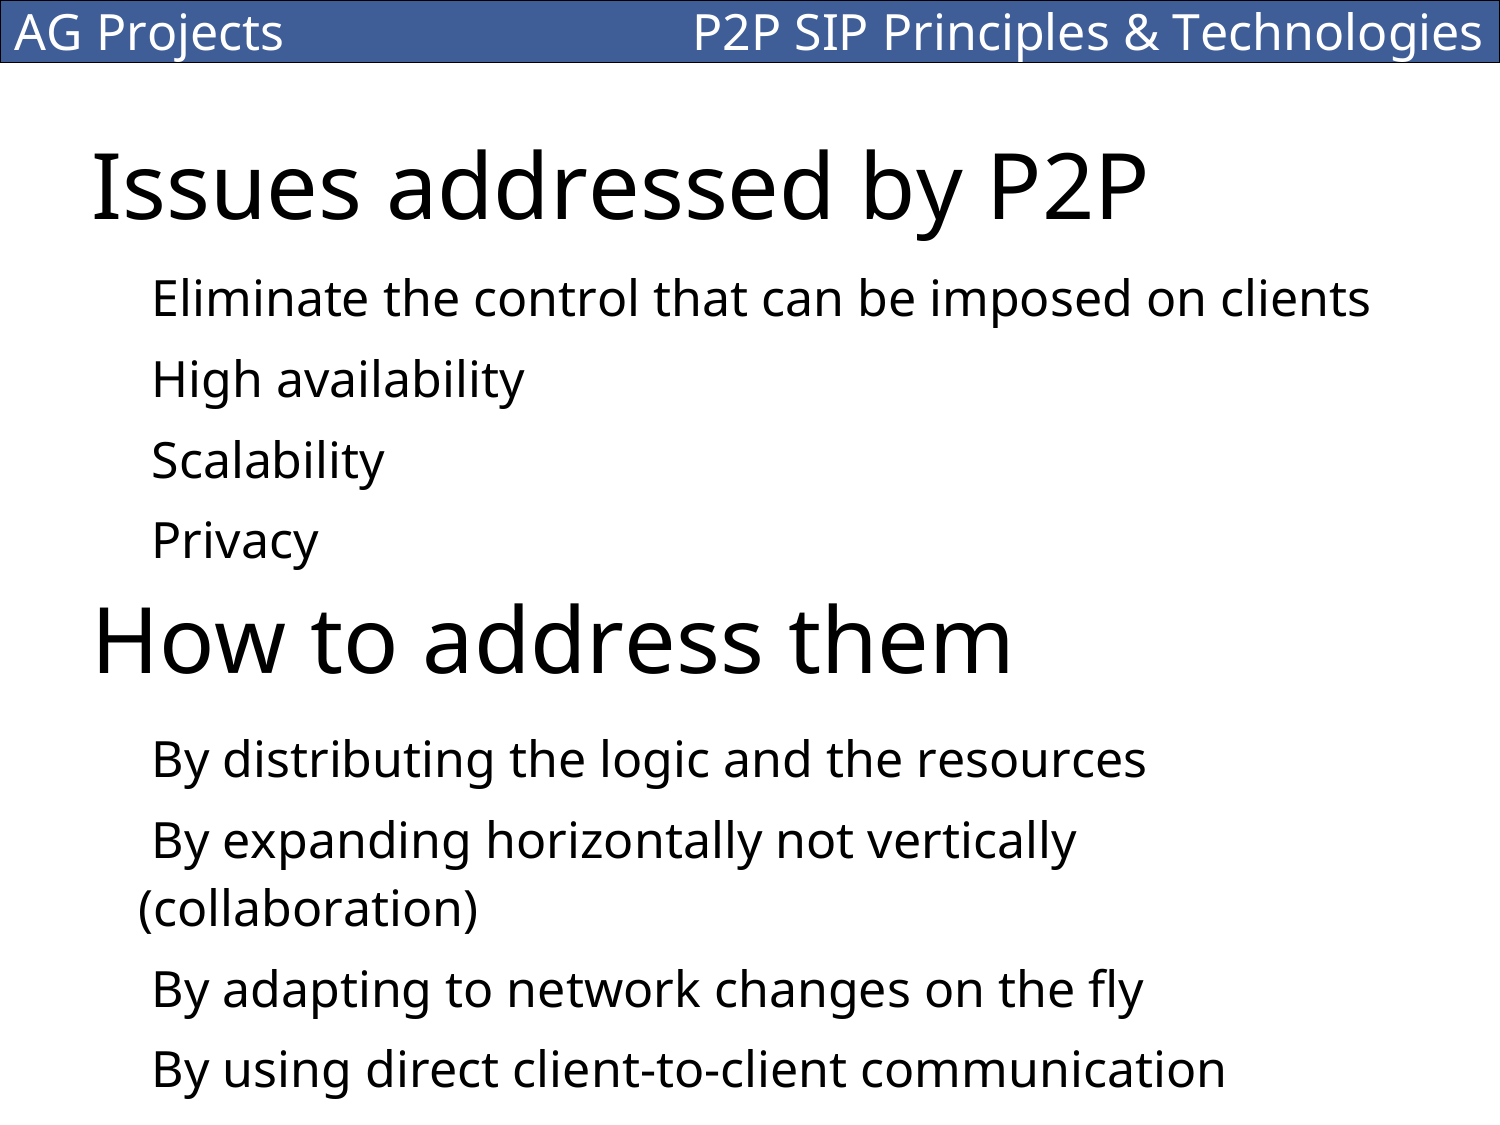

Issues addressed by P2P
 Eliminate the control that can be imposed on clients
 High availability
 Scalability
 Privacy
How to address them
 By distributing the logic and the resources
 By expanding horizontally not vertically (collaboration)
 By adapting to network changes on the fly
 By using direct client-to-client communication